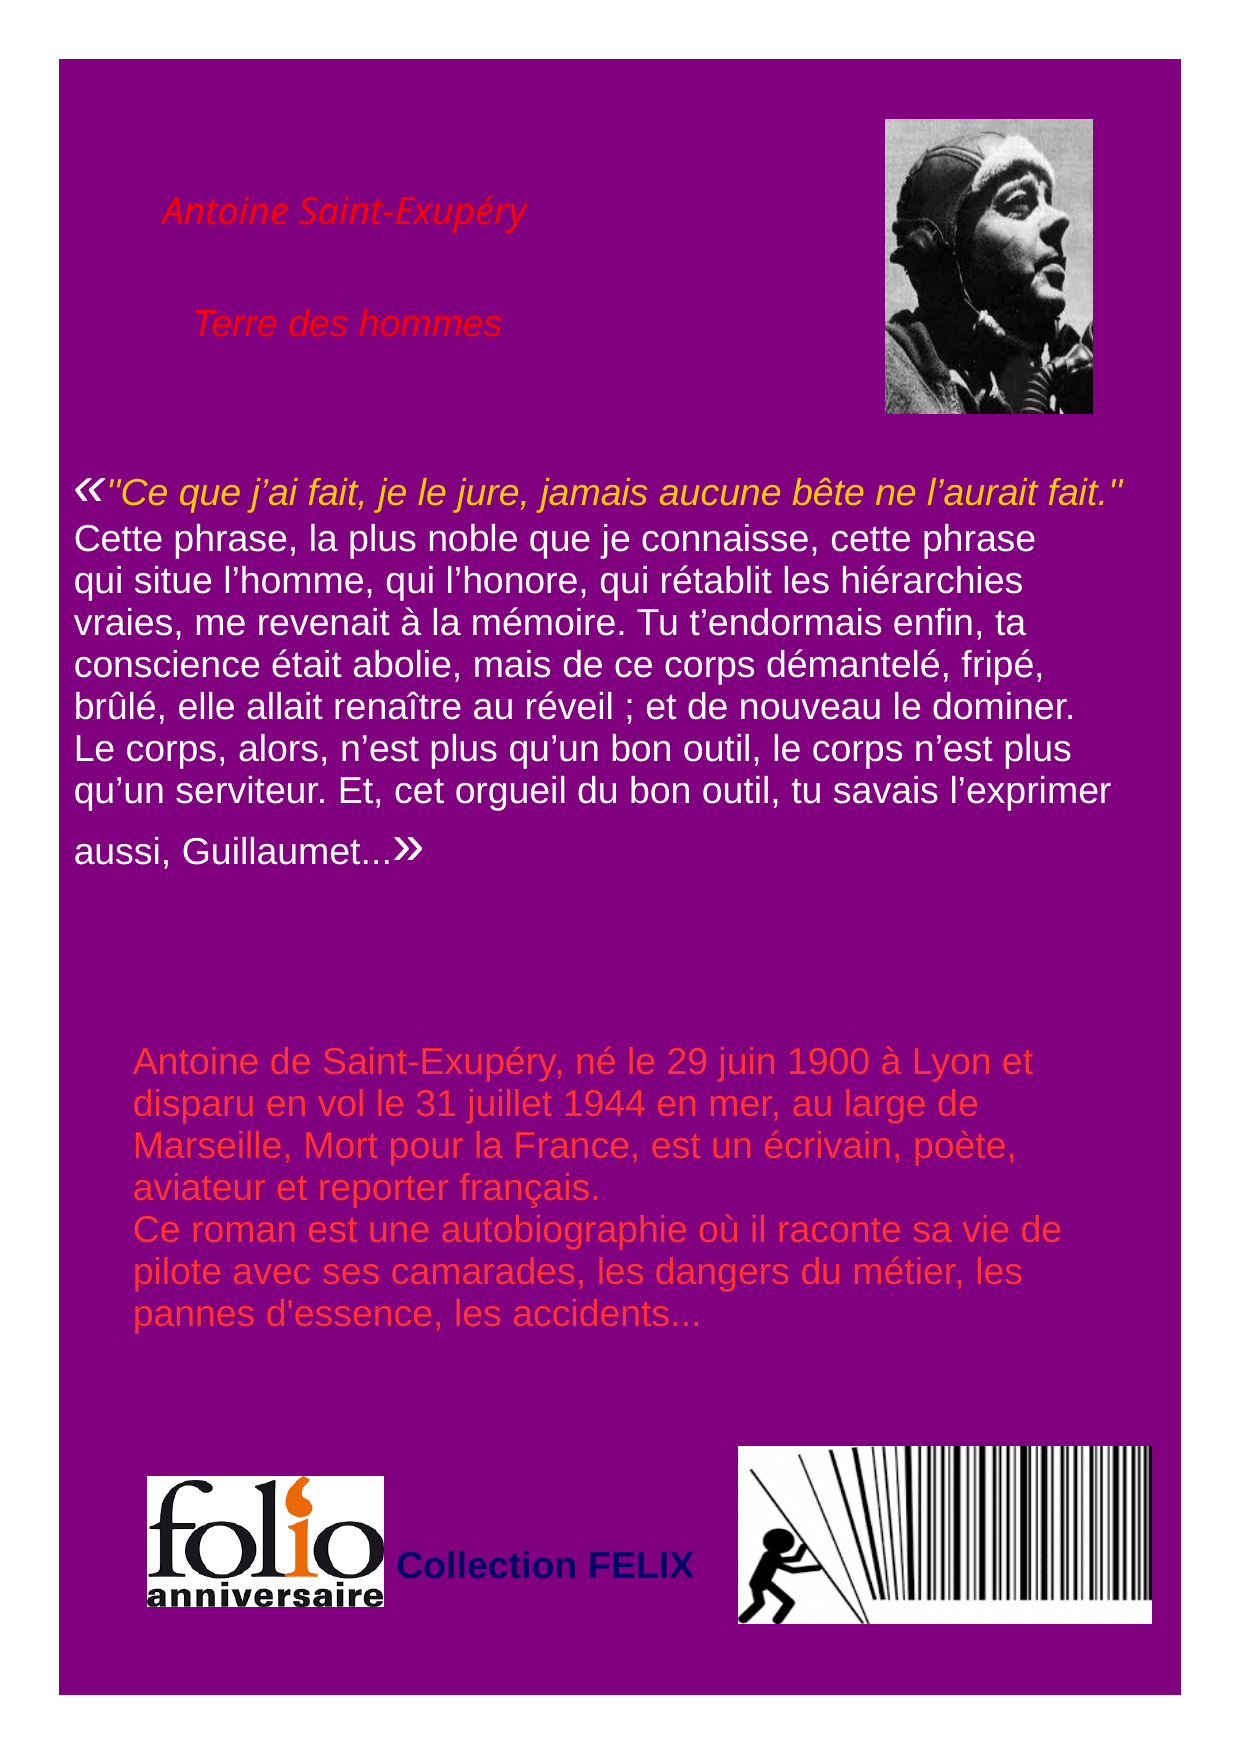

Antoine Saint-Exupéry
Terre des hommes
«''Ce que j’ai fait, je le jure, jamais aucune bête ne l’aurait fait.''
Cette phrase, la plus noble que je connaisse, cette phrase
qui situe l’homme, qui l’honore, qui rétablit les hiérarchies vraies, me revenait à la mémoire. Tu t’endormais enfin, ta conscience était abolie, mais de ce corps démantelé, fripé, brûlé, elle allait renaître au réveil ; et de nouveau le dominer.
Le corps, alors, n’est plus qu’un bon outil, le corps n’est plus qu’un serviteur. Et, cet orgueil du bon outil, tu savais l’exprimer aussi, Guillaumet...»
Antoine de Saint-Exupéry, né le 29 juin 1900 à Lyon et disparu en vol le 31 juillet 1944 en mer, au large de Marseille, Mort pour la France, est un écrivain, poète, aviateur et reporter français.
Ce roman est une autobiographie où il raconte sa vie de pilote avec ses camarades, les dangers du métier, les pannes d'essence, les accidents...
			 Collection FELIX
S